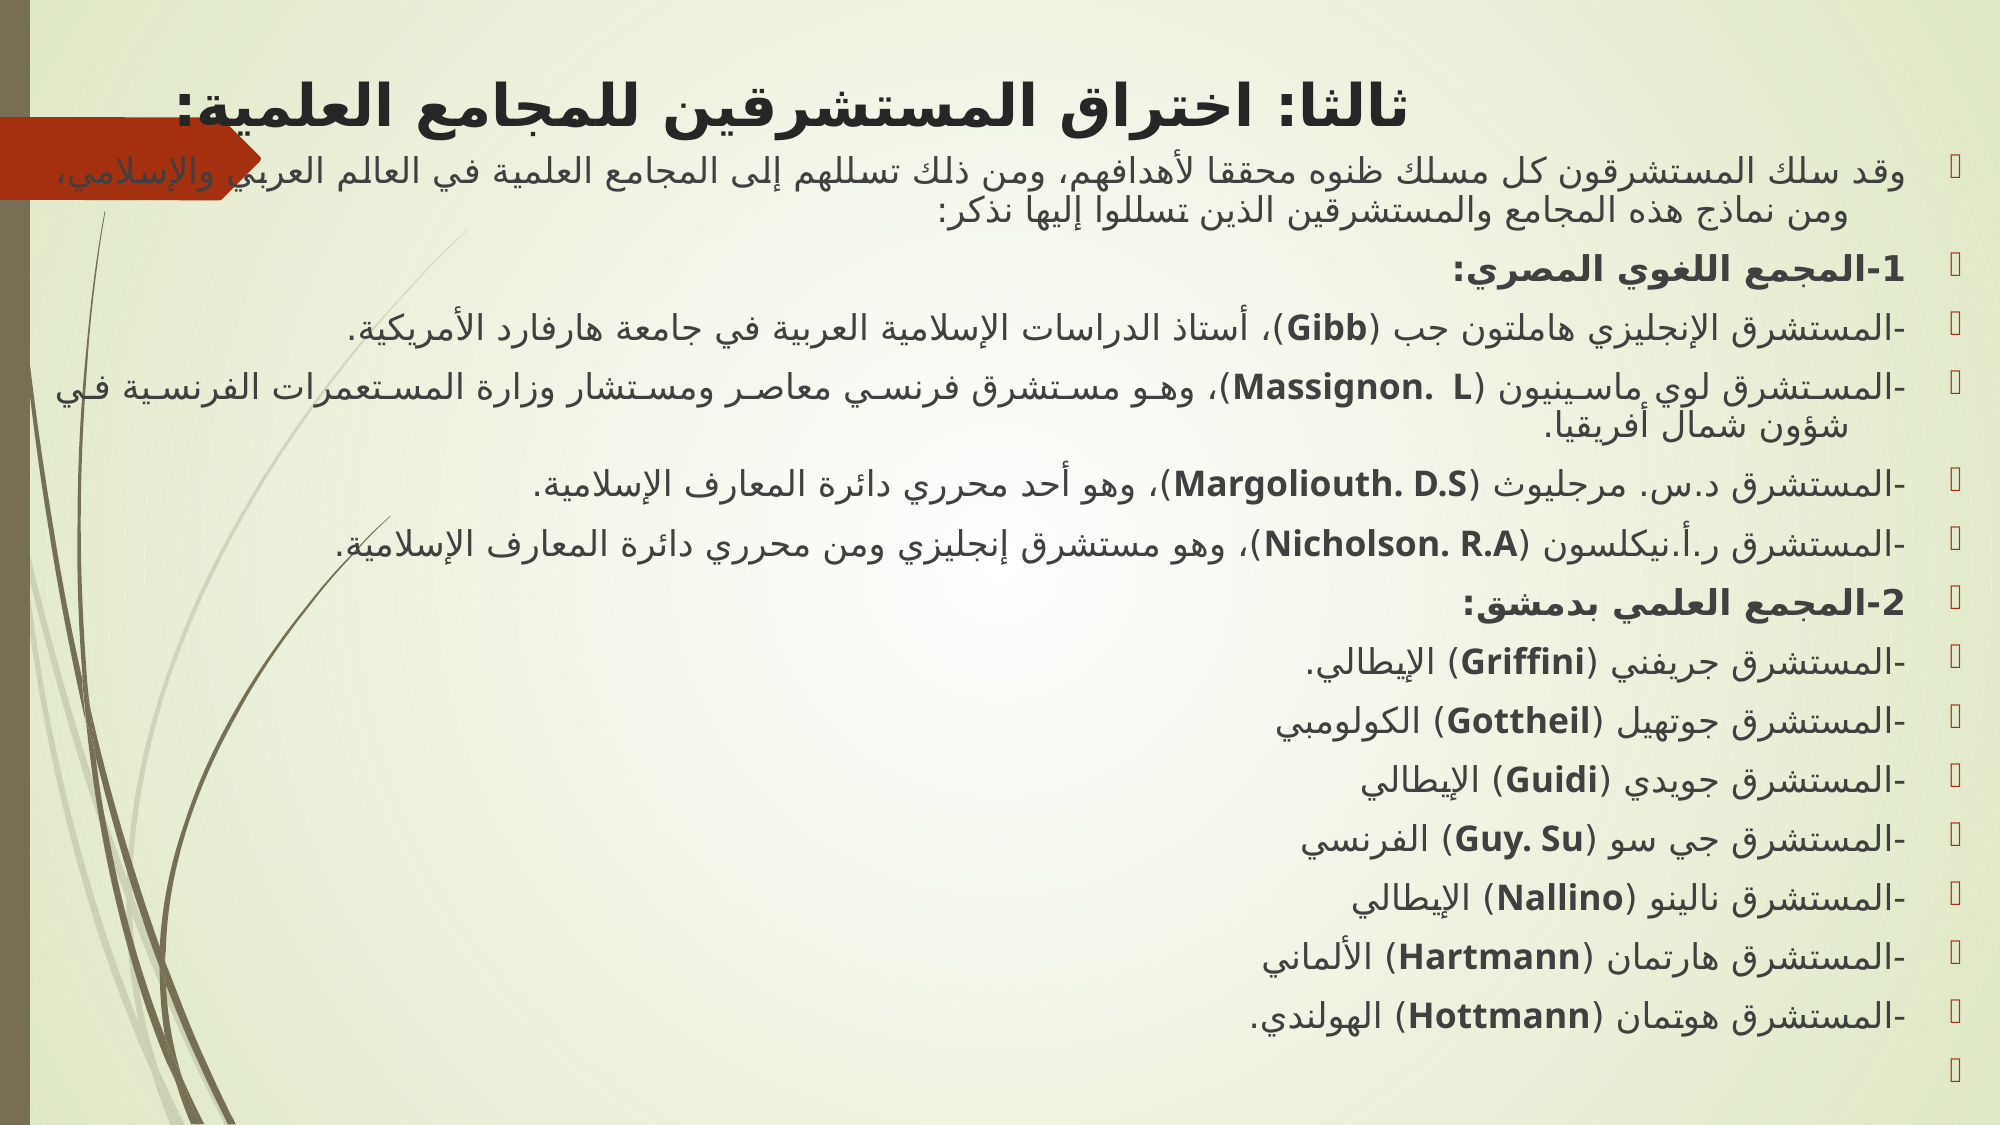

# ثالثا: اختراق المستشرقين للمجامع العلمية:
وقد سلك المستشرقون كل مسلك ظنوه محققا لأهدافهم، ومن ذلك تسللهم إلى المجامع العلمية في العالم العربي والإسلامي، ومن نماذج هذه المجامع والمستشرقين الذين تسللوا إليها نذكر:
1-المجمع اللغوي المصري:
-المستشرق الإنجليزي هاملتون جب (Gibb)، أستاذ الدراسات الإسلامية العربية في جامعة هارفارد الأمريكية.
-المستشرق لوي ماسينيون (Massignon. L)، وهو مستشرق فرنسي معاصر ومستشار وزارة المستعمرات الفرنسية في شؤون شمال أفريقيا.
-المستشرق د.س. مرجليوث (Margoliouth. D.S)، وهو أحد محرري دائرة المعارف الإسلامية.
-المستشرق ر.أ.نيكلسون (Nicholson. R.A)، وهو مستشرق إنجليزي ومن محرري دائرة المعارف الإسلامية.
2-المجمع العلمي بدمشق:
-المستشرق جريفني (Griffini) الإيطالي.
-المستشرق جوتهيل (Gottheil) الكولومبي
-المستشرق جويدي (Guidi) الإيطالي
-المستشرق جي سو (Guy. Su) الفرنسي
-المستشرق نالينو (Nallino) الإيطالي
-المستشرق هارتمان (Hartmann) الألماني
-المستشرق هوتمان (Hottmann) الهولندي.